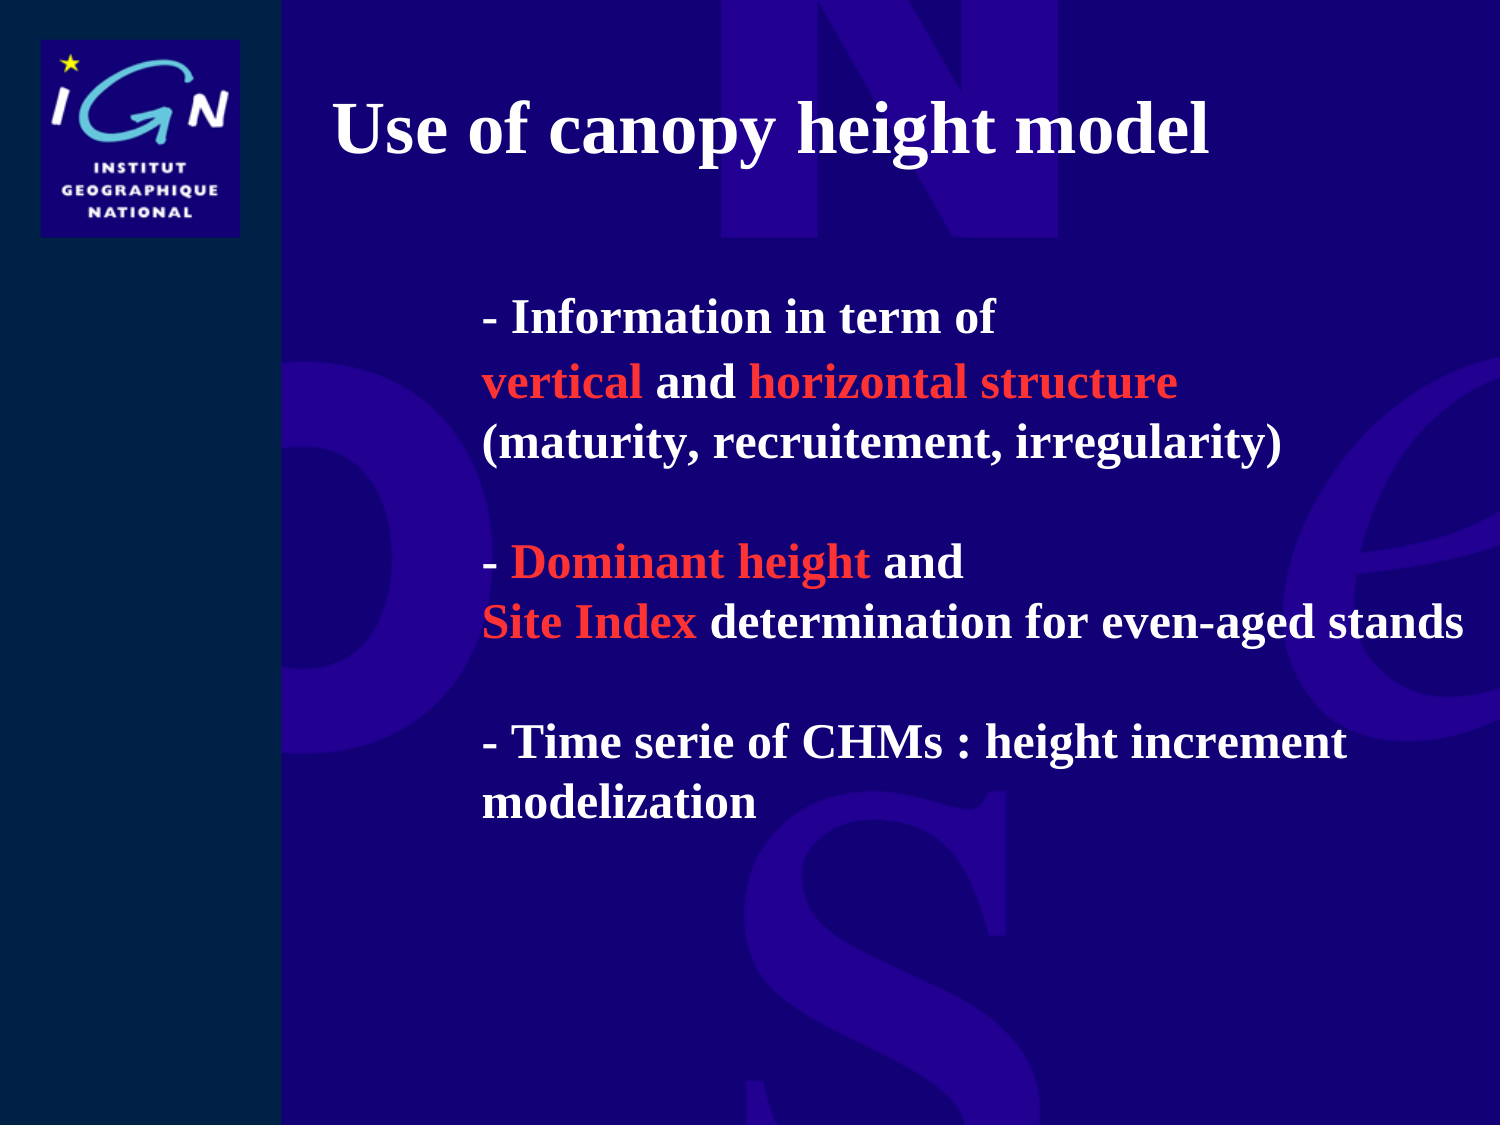

Use of canopy height model
	- Information in term of
	vertical and horizontal structure
	(maturity, recruitement, irregularity)
	- Dominant height and
	Site Index determination for even-aged stands
	- Time serie of CHMs : height increment
	modelization